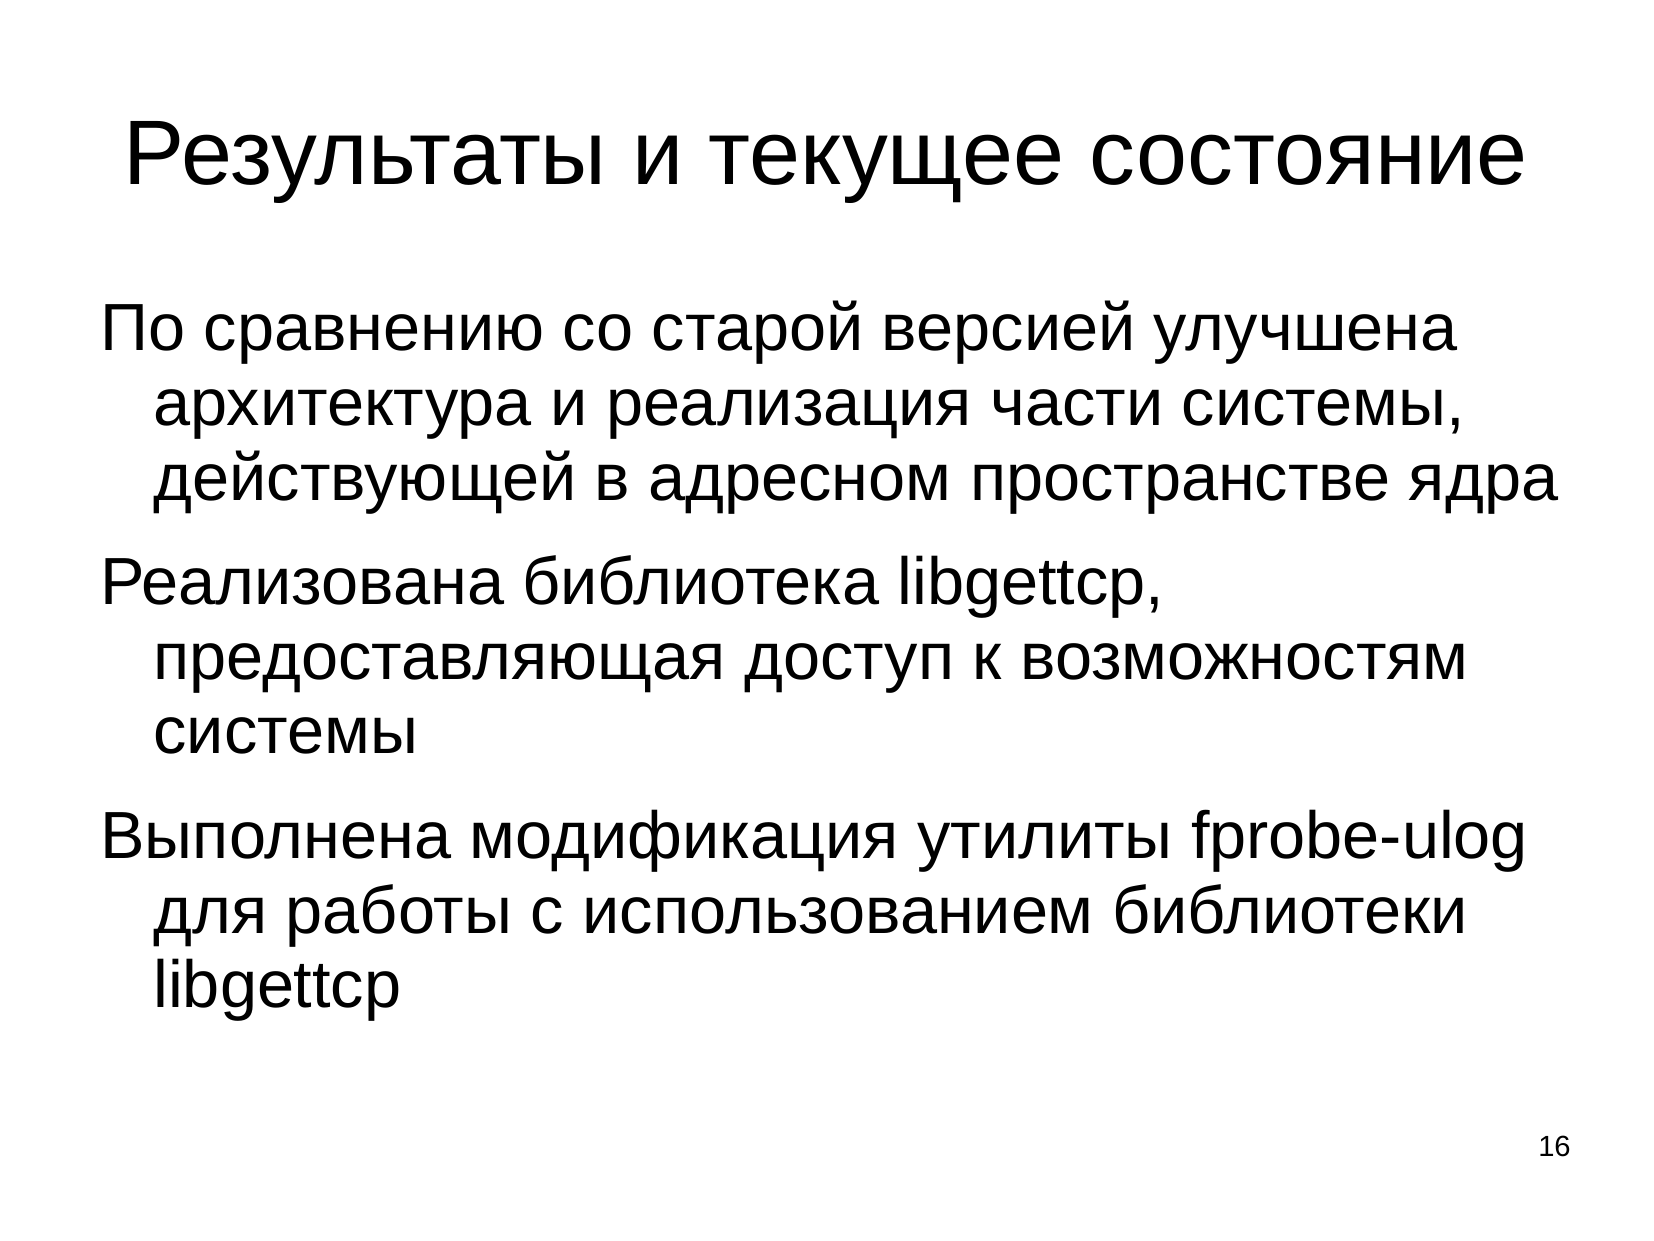

# Результаты и текущее состояние
По сравнению со старой версией улучшена архитектура и реализация части системы, действующей в адресном пространстве ядра
Реализована библиотека libgettcp, предоставляющая доступ к возможностям системы
Выполнена модификация утилиты fprobe-ulog для работы с использованием библиотеки libgettcp
16